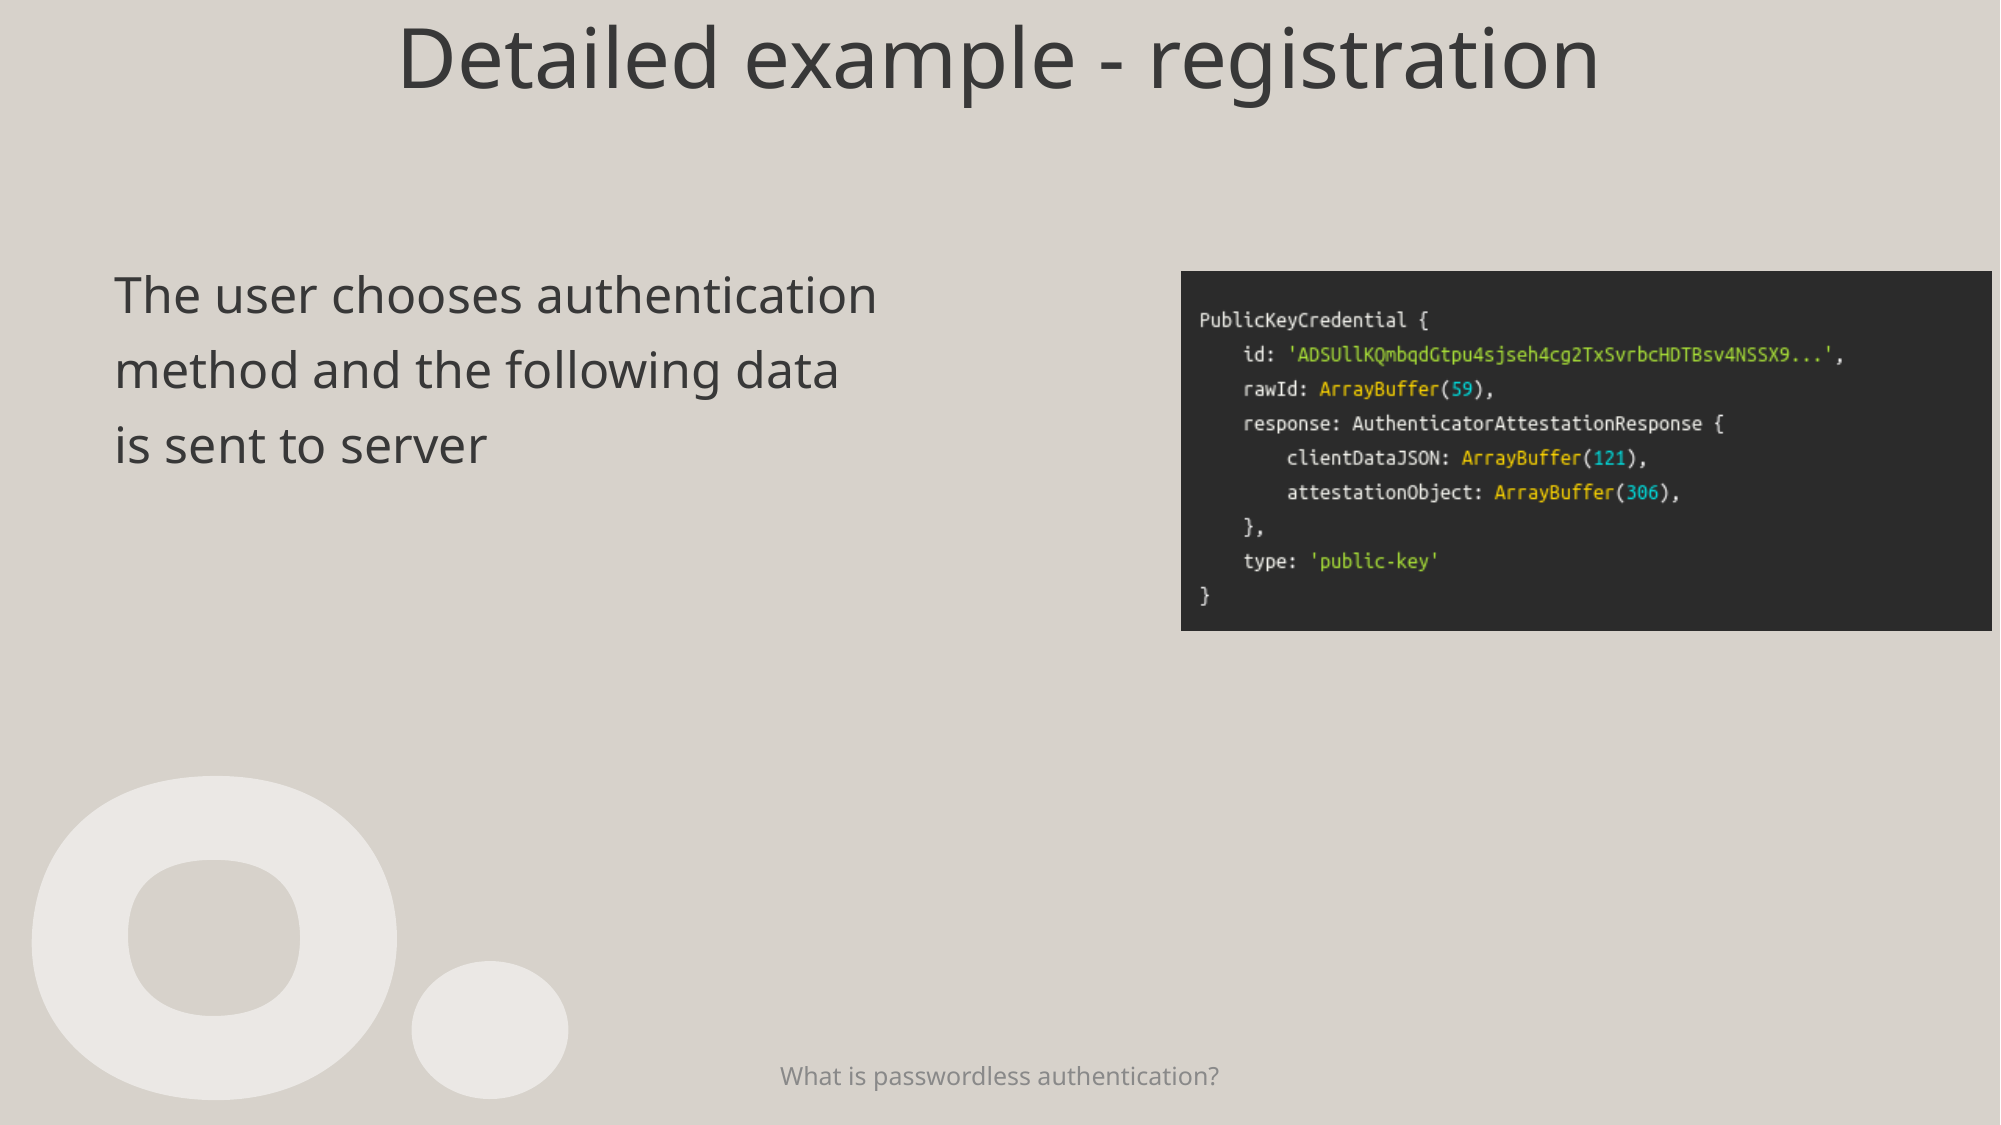

Detailed example - registration
# The user chooses authentication
method and the following data
is sent to server
What is passwordless authentication?